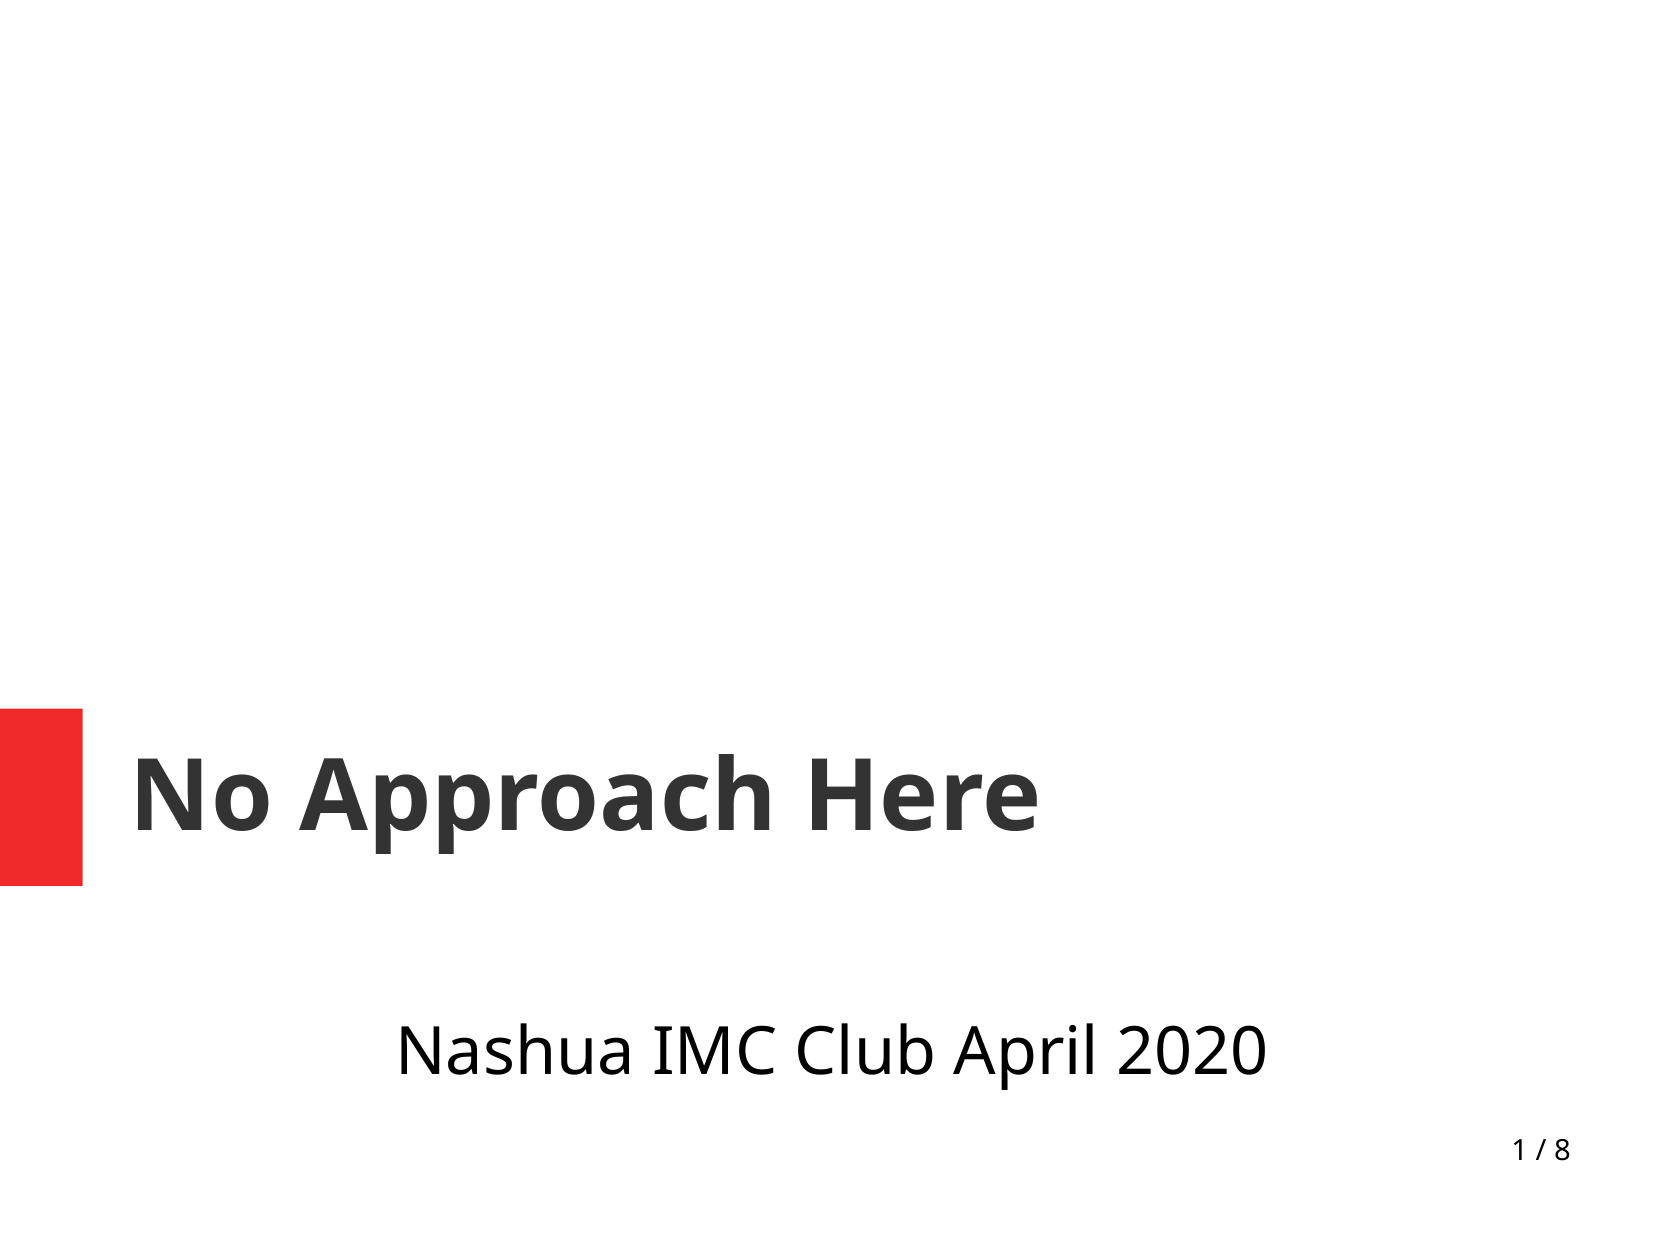

# No Approach Here
Nashua IMC Club April 2020
1